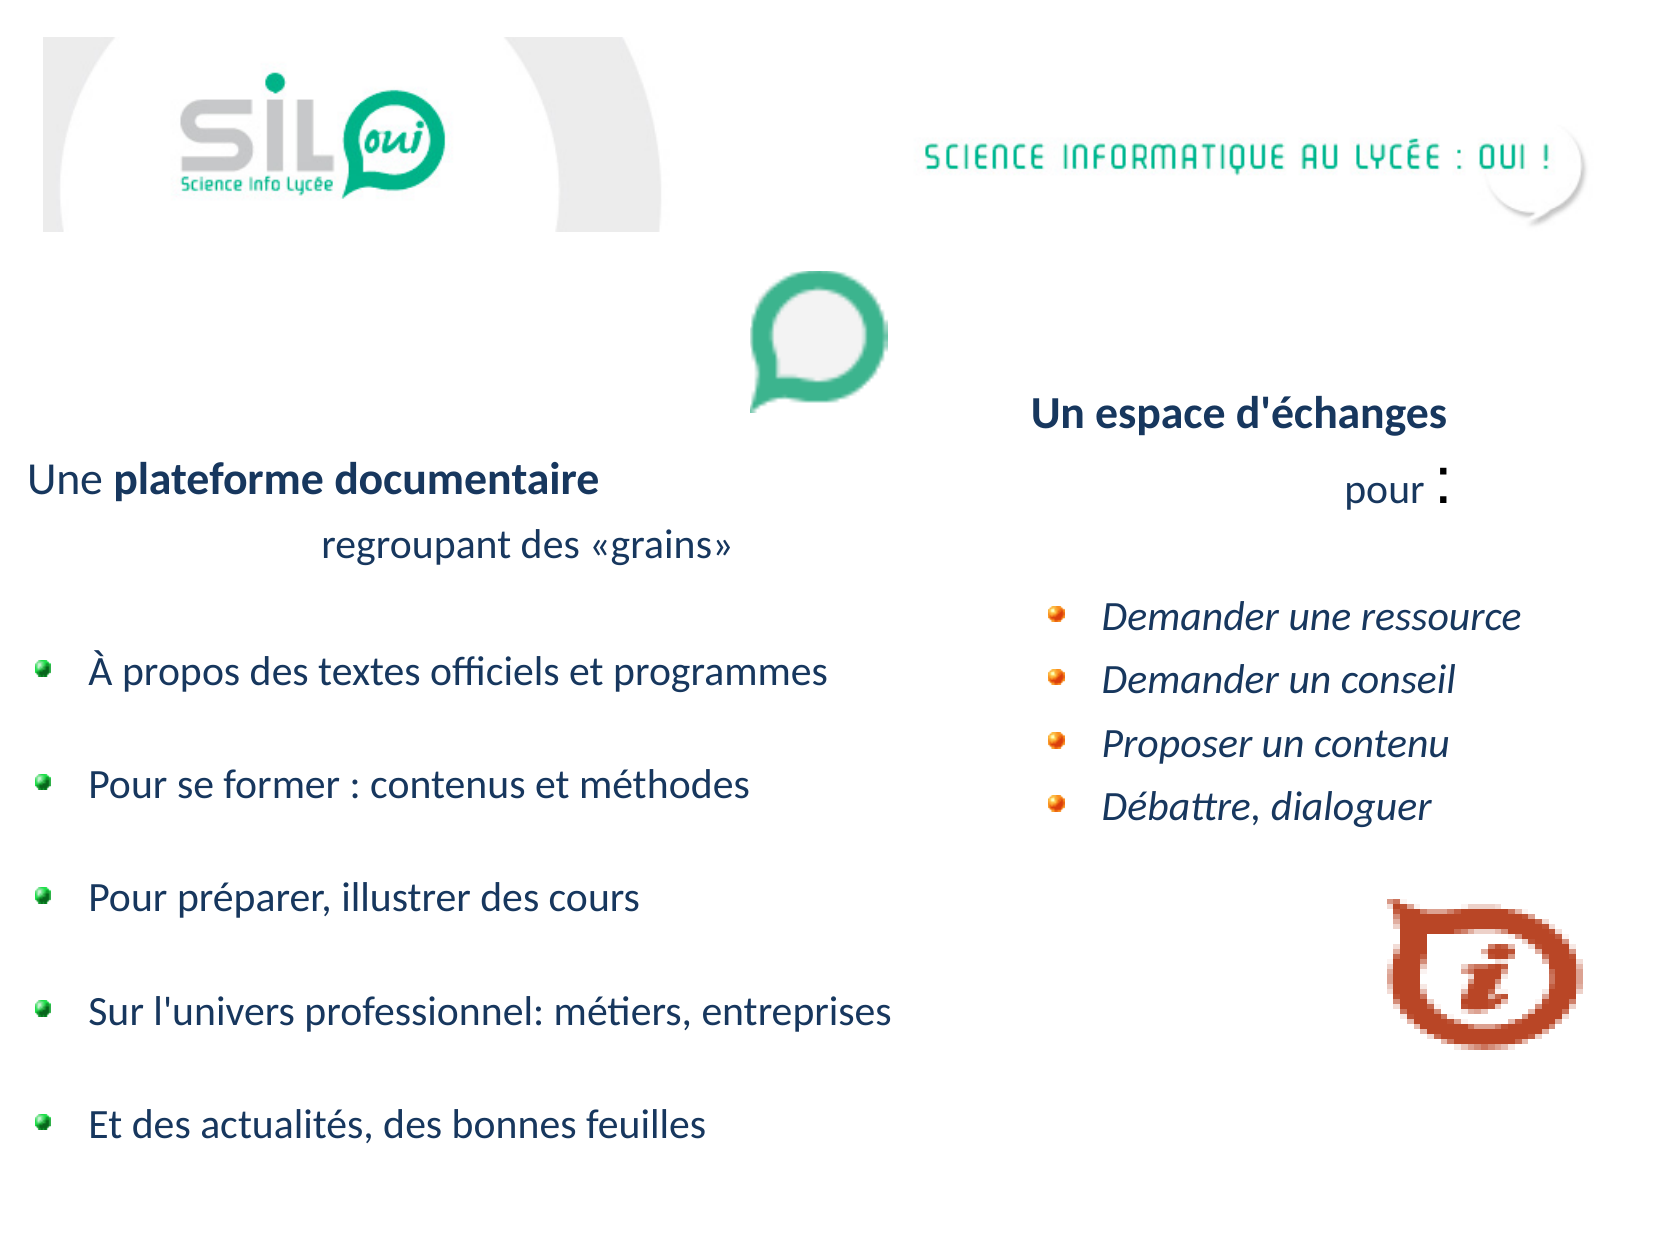

Un espace d'échanges
 pour :
Demander une ressource
Demander un conseil
Proposer un contenu
Débattre, dialoguer
# Une plateforme documentaire
 regroupant des «grains»
À propos des textes officiels et programmes
Pour se former : contenus et méthodes
Pour préparer, illustrer des cours
Sur l'univers professionnel: métiers, entreprises
Et des actualités, des bonnes feuilles